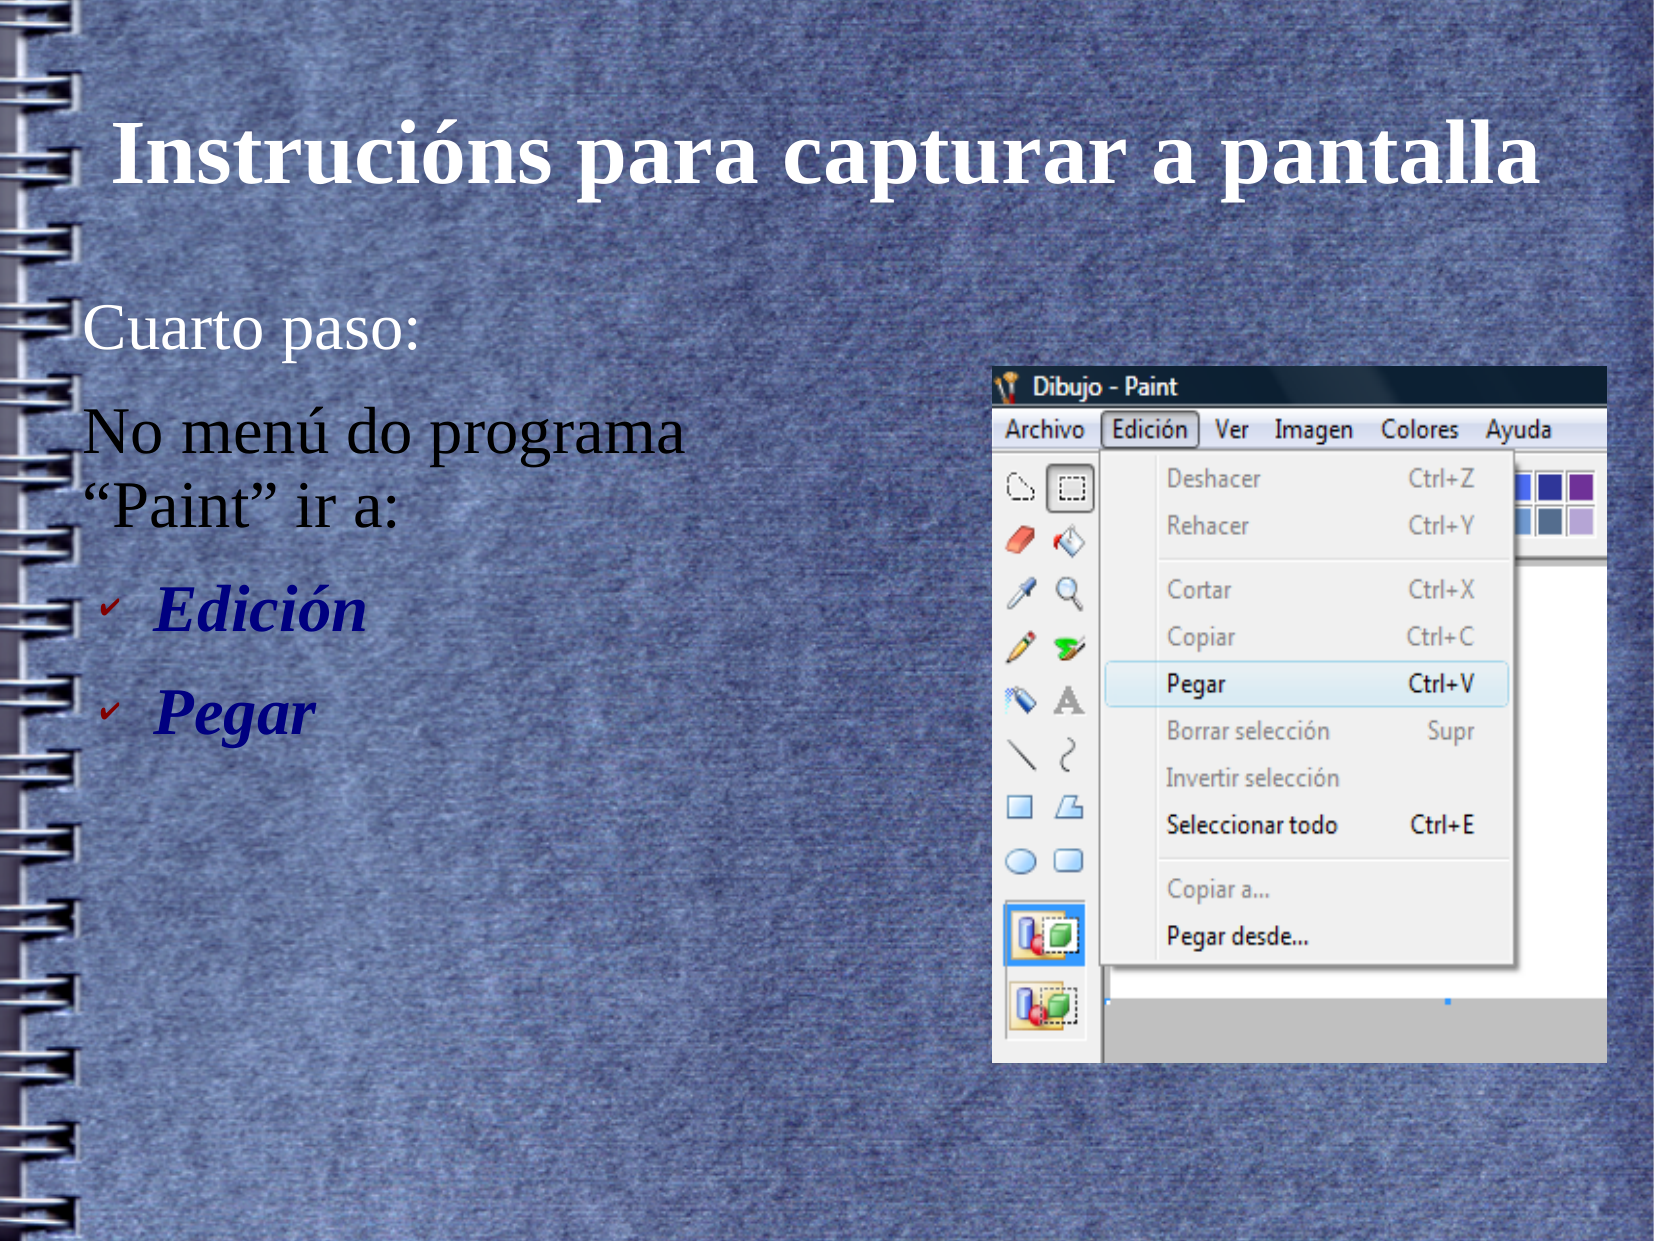

# Instrucións para capturar a pantalla
Cuarto paso:
No menú do programa “Paint” ir a:
Edición
Pegar